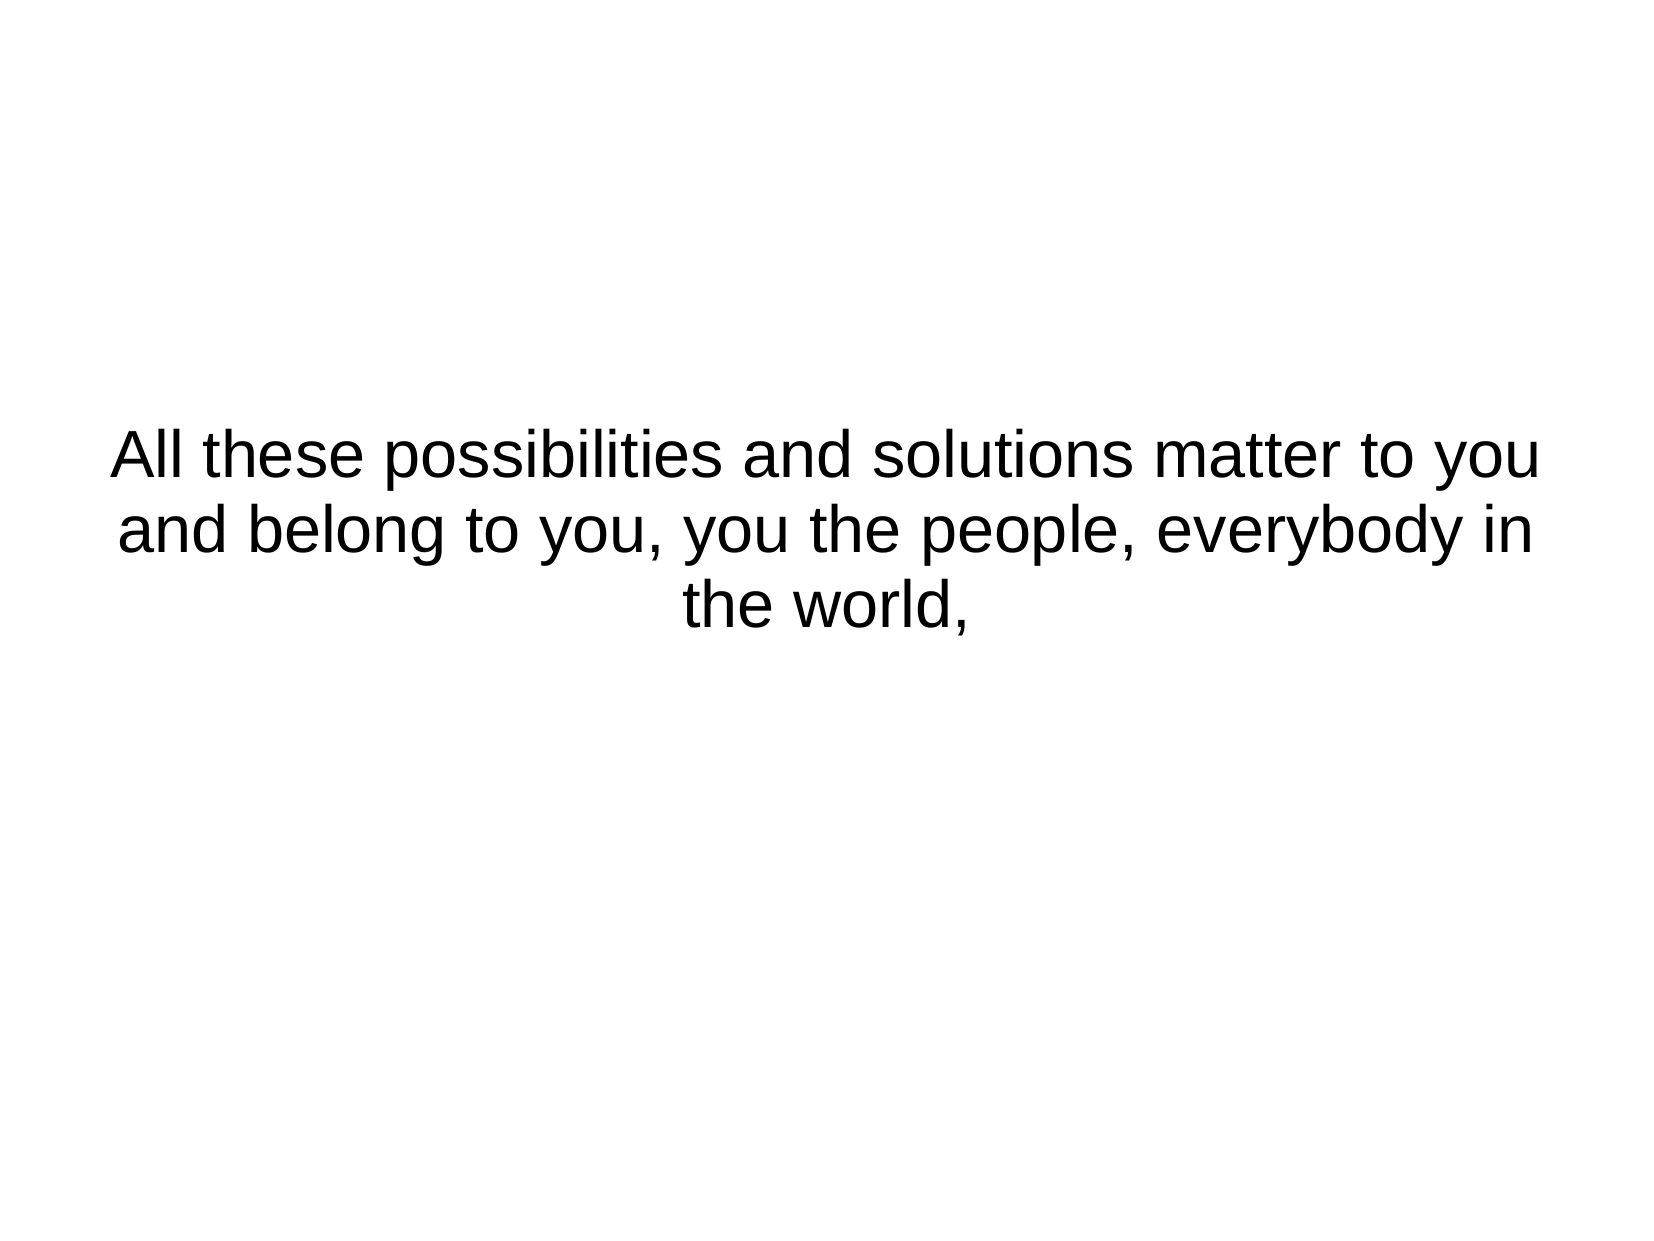

# All these possibilities and solutions matter to you and belong to you, you the people, everybody in the world,